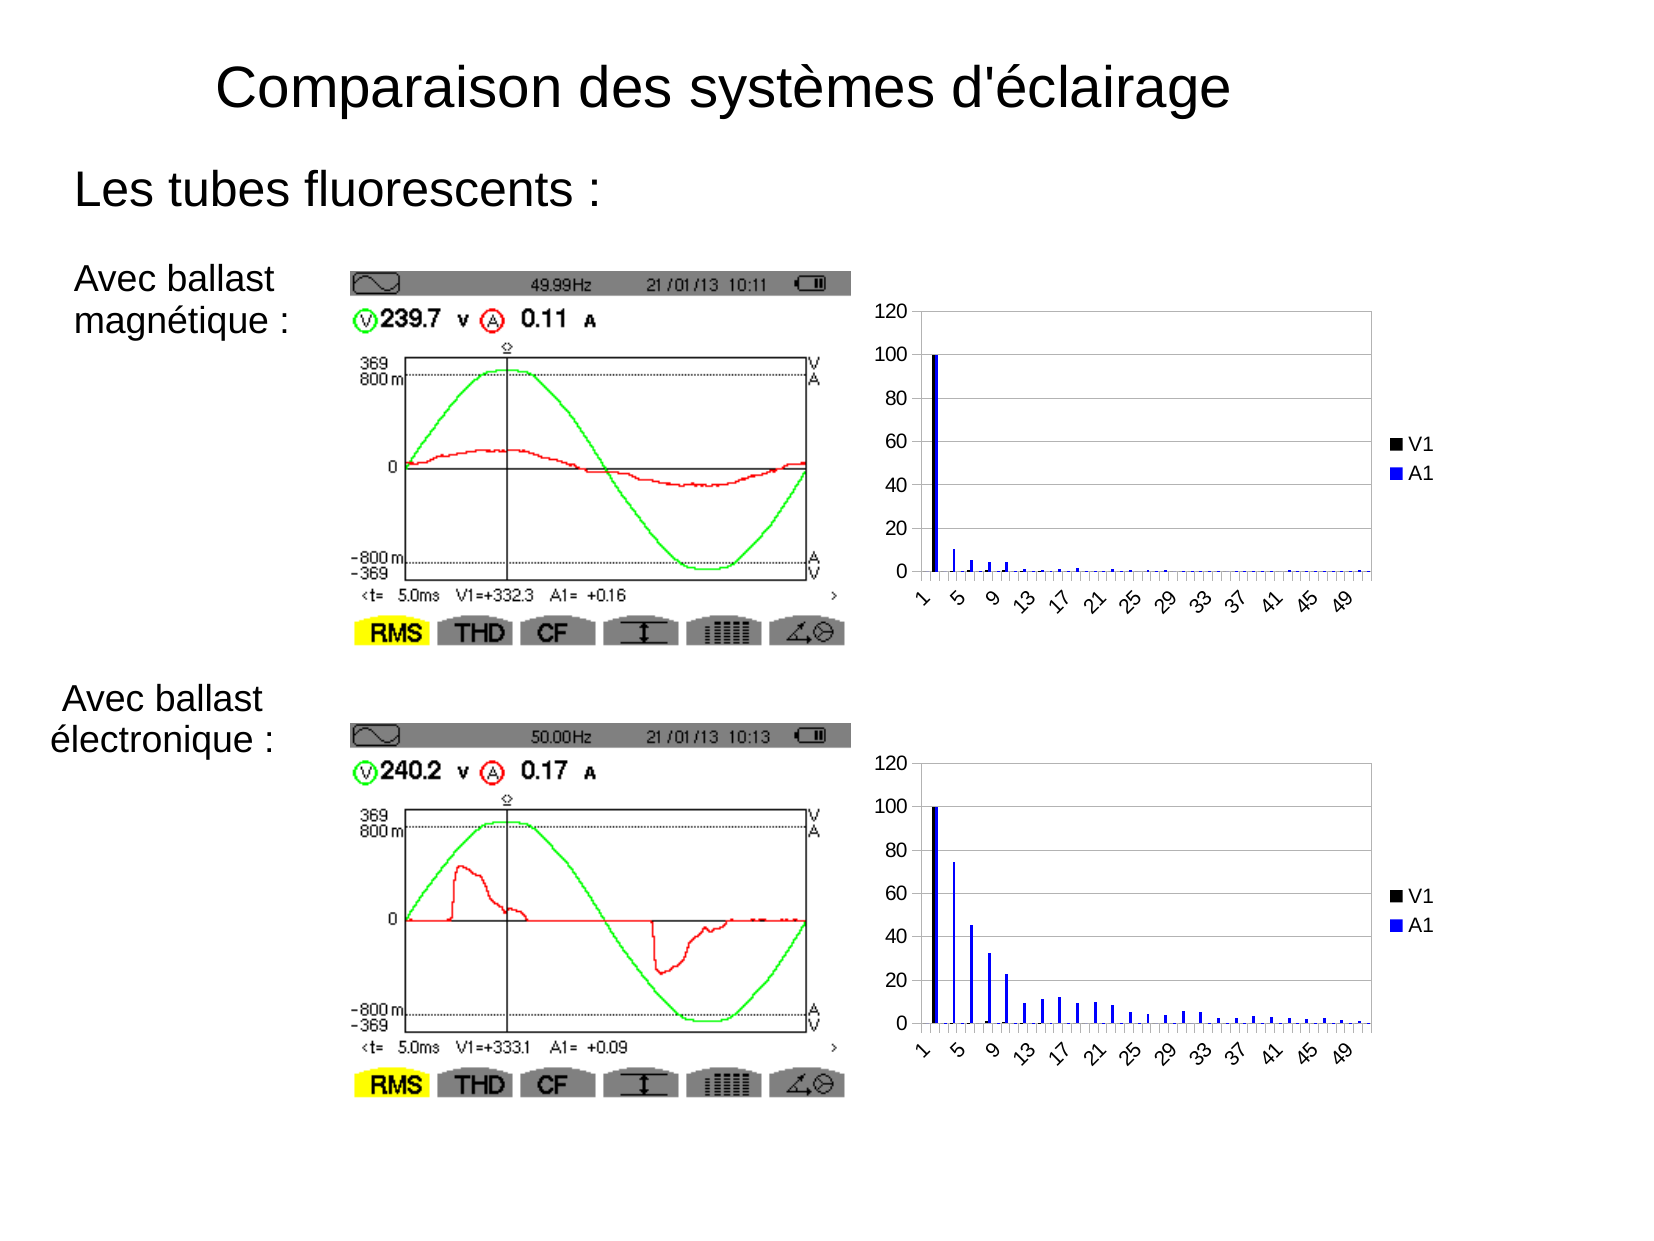

Comparaison des systèmes d'éclairage
Les tubes fluorescents :
Avec ballast magnétique :
### Chart
| Category | V1 | A1 |
|---|---|---|
| 1 | 0.0 | 0.0 |
| 2 | 100.0 | 100.0 |
| 3 | 0.0 | 0.0 |
| 4 | 0.4 | 10.4 |
| 5 | 0.0 | 0.3 |
| 6 | 0.5 | 5.5 |
| 7 | 0.0 | 0.4 |
| 8 | 0.9 | 4.5 |
| 9 | 0.0 | 0.3 |
| 10 | 0.5 | 4.5 |
| 11 | 0.0 | 0.2 |
| 12 | 0.3 | 1.0 |
| 13 | 0.0 | 0.3 |
| 14 | 0.1 | 0.8 |
| 15 | 0.0 | 0.2 |
| 16 | 0.0 | 1.0 |
| 17 | 0.0 | 0.2 |
| 18 | 0.0 | 1.7 |
| 19 | 0.0 | 0.2 |
| 20 | 0.0 | 0.3 |
| 21 | 0.0 | 0.1 |
| 22 | 0.0 | 1.0 |
| 23 | 0.0 | 0.3 |
| 24 | 0.0 | 0.9 |
| 25 | 0.0 | 0.0 |
| 26 | 0.0 | 0.6 |
| 27 | 0.0 | 0.2 |
| 28 | 0.0 | 0.6 |
| 29 | 0.0 | 0.0 |
| 30 | 0.0 | 0.4 |
| 31 | 0.0 | 0.2 |
| 32 | 0.0 | 0.2 |
| 33 | 0.0 | 0.2 |
| 34 | 0.0 | 0.2 |
| 35 | 0.0 | 0.0 |
| 36 | 0.0 | 0.3 |
| 37 | 0.0 | 0.4 |
| 38 | 0.0 | 0.4 |
| 39 | 0.0 | 0.1 |
| 40 | 0.0 | 0.4 |
| 41 | 0.0 | 0.0 |
| 42 | 0.0 | 0.6 |
| 43 | 0.0 | 0.2 |
| 44 | 0.0 | 0.3 |
| 45 | 0.0 | 0.4 |
| 46 | 0.0 | 0.4 |
| 47 | 0.0 | 0.2 |
| 48 | 0.0 | 0.4 |
| 49 | 0.0 | 0.3 |
| 50 | 0.0 | 0.7 |
| 51 | 0.0 | 0.1 |Avec ballast électronique :
### Chart
| Category | V1 | A1 |
|---|---|---|
| 1 | 0.0 | 0.0 |
| 2 | 100.0 | 100.0 |
| 3 | 0.0 | 0.1 |
| 4 | 0.4 | 74.7 |
| 5 | 0.0 | 0.1 |
| 6 | 0.4 | 45.4 |
| 7 | 0.0 | 0.0 |
| 8 | 1.0 | 32.7 |
| 9 | 0.0 | 0.1 |
| 10 | 0.5 | 22.6 |
| 11 | 0.0 | 0.2 |
| 12 | 0.3 | 9.5 |
| 13 | 0.0 | 0.4 |
| 14 | 0.1 | 11.3 |
| 15 | 0.0 | 0.1 |
| 16 | 0.0 | 12.2 |
| 17 | 0.0 | 0.2 |
| 18 | 0.0 | 9.4 |
| 19 | 0.0 | 0.0 |
| 20 | 0.0 | 9.9 |
| 21 | 0.0 | 0.2 |
| 22 | 0.0 | 8.6 |
| 23 | 0.0 | 0.2 |
| 24 | 0.0 | 5.5 |
| 25 | 0.0 | 0.1 |
| 26 | 0.0 | 4.2 |
| 27 | 0.0 | 0.0 |
| 28 | 0.0 | 4.1 |
| 29 | 0.0 | 0.1 |
| 30 | 0.0 | 5.6 |
| 31 | 0.0 | 0.0 |
| 32 | 0.0 | 5.5 |
| 33 | 0.0 | 0.3 |
| 34 | 0.0 | 2.7 |
| 35 | 0.0 | 0.2 |
| 36 | 0.0 | 2.7 |
| 37 | 0.0 | 0.2 |
| 38 | 0.0 | 3.5 |
| 39 | 0.0 | 0.1 |
| 40 | 0.0 | 2.9 |
| 41 | 0.0 | 0.1 |
| 42 | 0.0 | 2.3 |
| 43 | 0.0 | 0.1 |
| 44 | 0.0 | 2.1 |
| 45 | 0.0 | 0.1 |
| 46 | 0.0 | 2.3 |
| 47 | 0.0 | 0.2 |
| 48 | 0.0 | 1.8 |
| 49 | 0.0 | 0.1 |
| 50 | 0.0 | 1.0 |
| 51 | 0.0 | 0.1 |